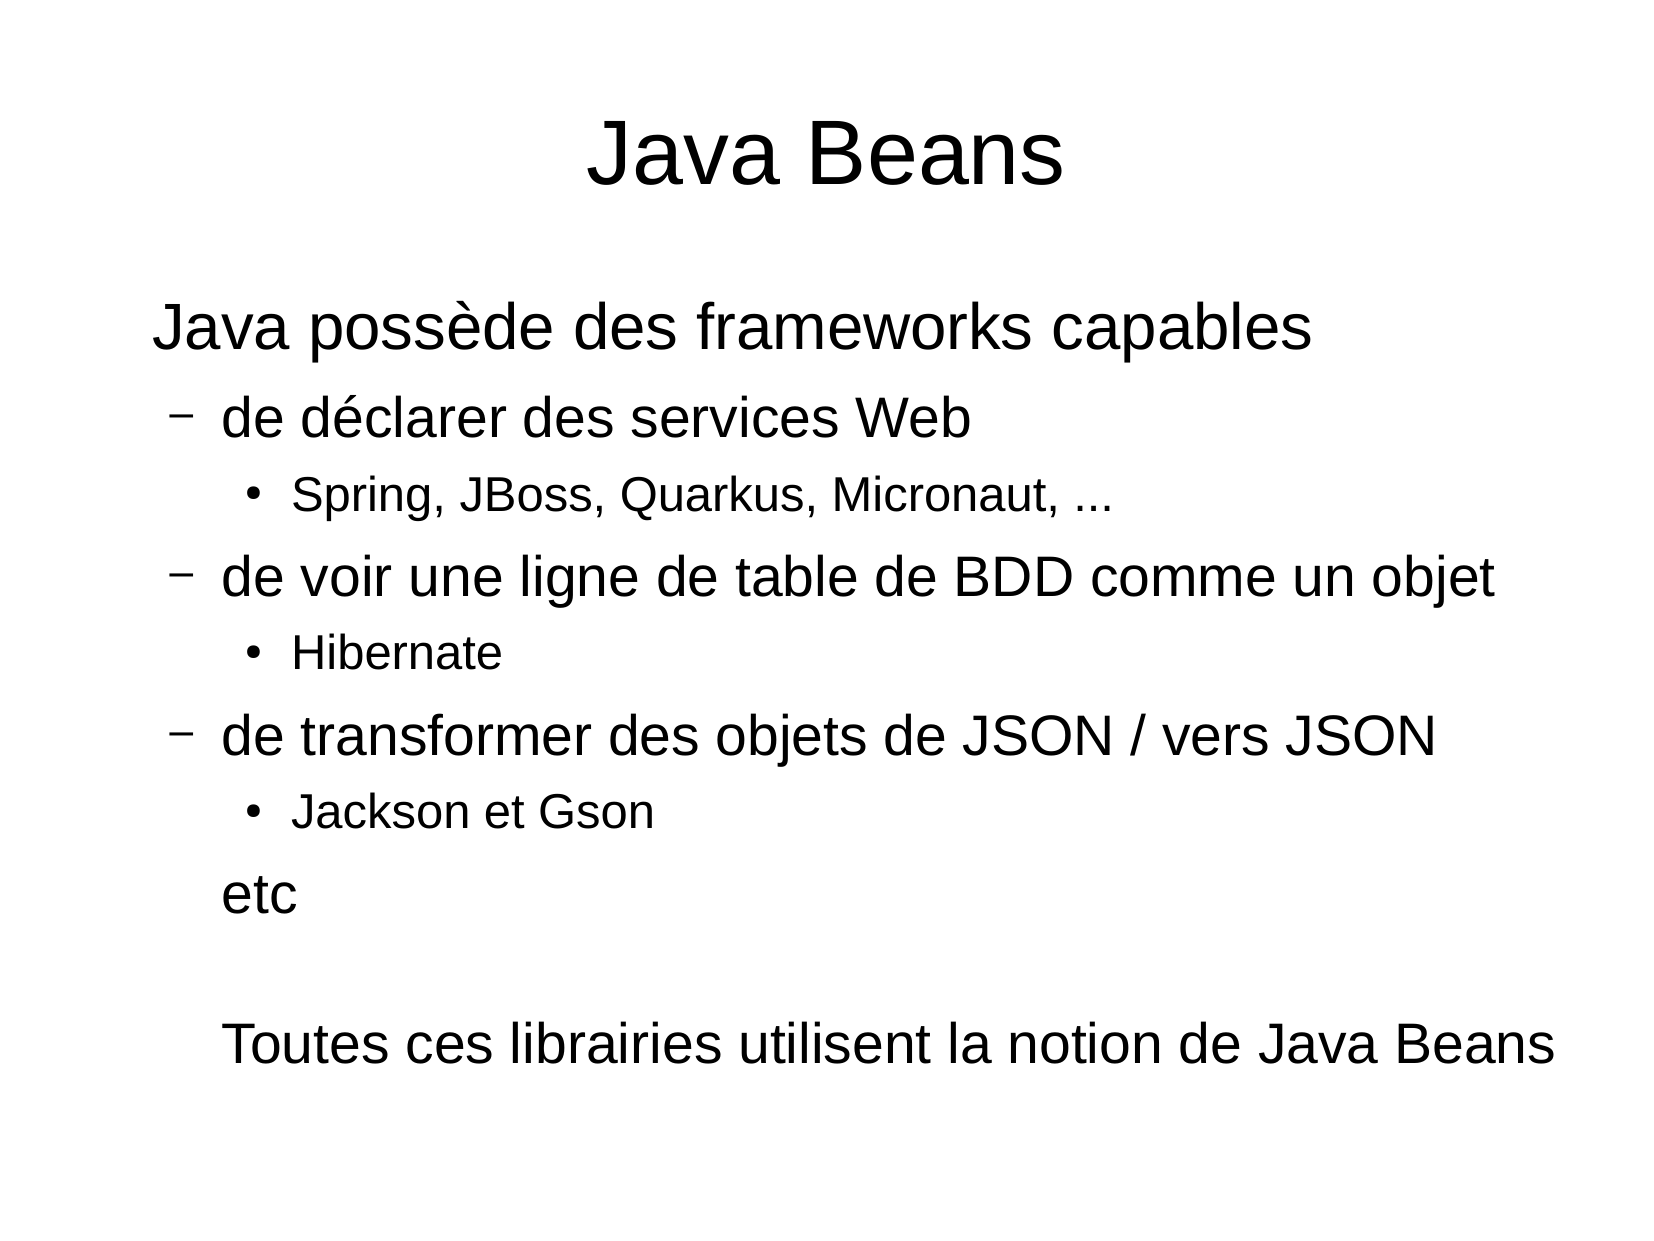

# Java Beans
Java possède des frameworks capables
de déclarer des services Web
Spring, JBoss, Quarkus, Micronaut, ...
de voir une ligne de table de BDD comme un objet
Hibernate
de transformer des objets de JSON / vers JSON
Jackson et Gson
etc
Toutes ces librairies utilisent la notion de Java Beans